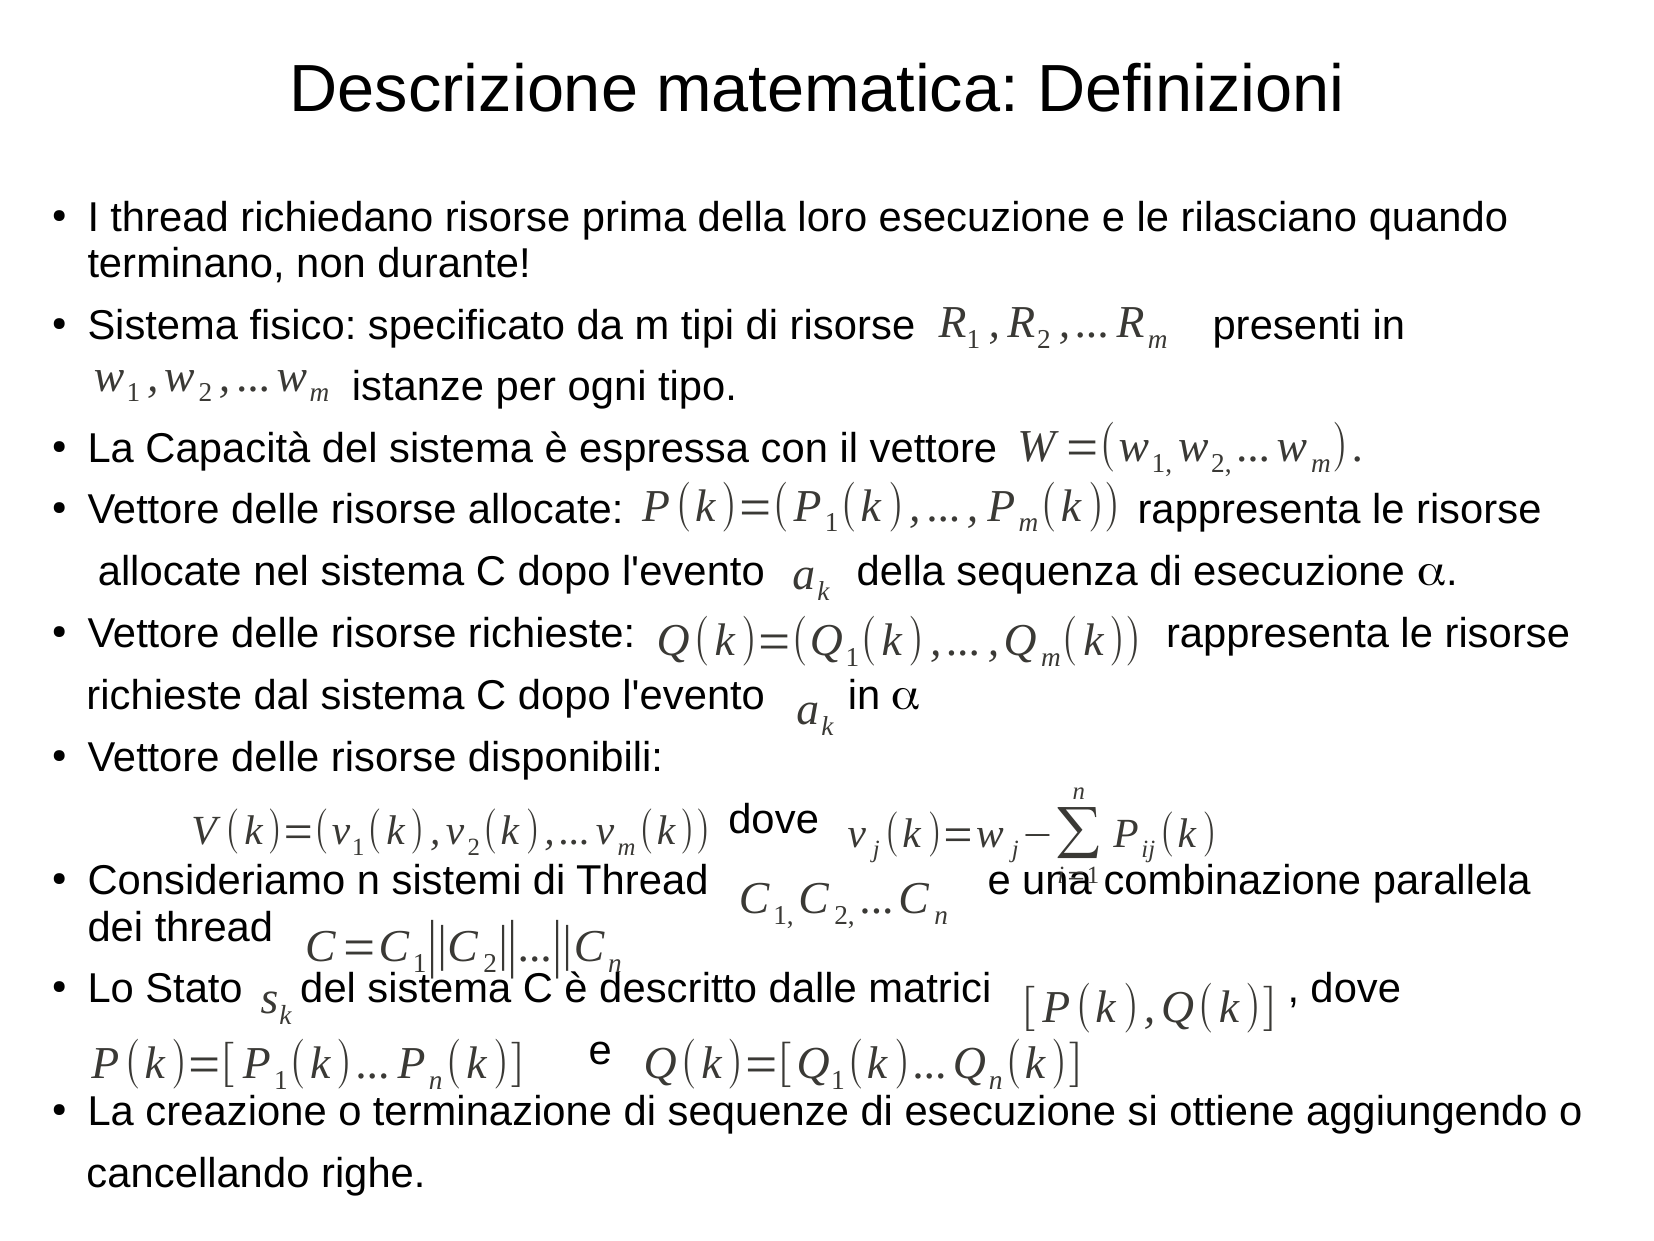

# Descrizione matematica: Definizioni
I thread richiedano risorse prima della loro esecuzione e le rilasciano quando terminano, non durante!
Sistema fisico: specificato da m tipi di risorse 		presenti in
				istanze per ogni tipo.
La Capacità del sistema è espressa con il vettore
Vettore delle risorse allocate: 							rappresenta le risorse
 allocate nel sistema C dopo l'evento della sequenza di esecuzione a.
Vettore delle risorse richieste: 						 rappresenta le risorse
 richieste dal sistema C dopo l'evento 	 in a
Vettore delle risorse disponibili:
 dove
Consideriamo n sistemi di Thread 			 	e una combinazione parallela dei thread
Lo Stato del sistema C è descritto dalle matrici 				, dove
							 e
La creazione o terminazione di sequenze di esecuzione si ottiene aggiungendo o
 cancellando righe.